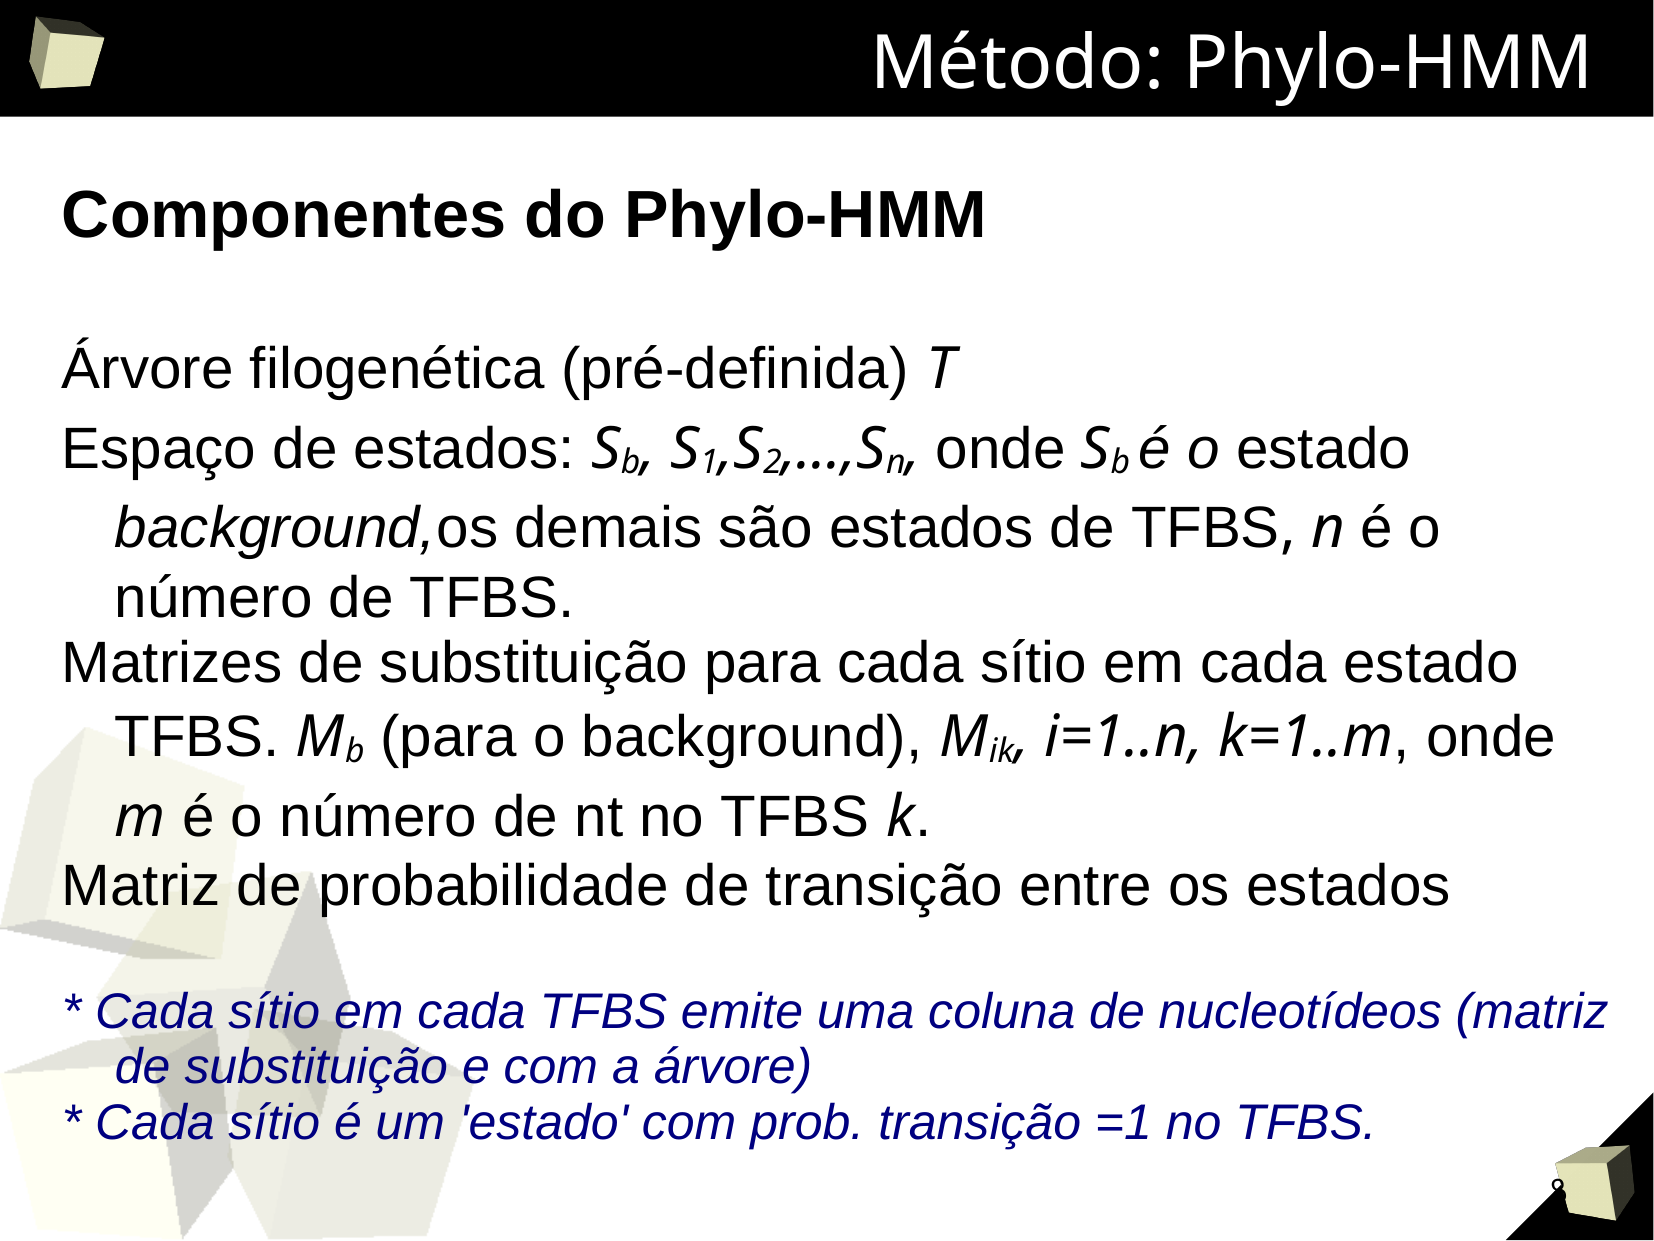

# Método: Phylo-HMM
Componentes do Phylo-HMM
Árvore filogenética (pré-definida) T
Espaço de estados: Sb, S1,S2,...,Sn, onde Sb é o estado background,os demais são estados de TFBS, n é o número de TFBS.
Matrizes de substituição para cada sítio em cada estado TFBS. Mb (para o background), Mik, i=1..n, k=1..m, onde m é o número de nt no TFBS k.
Matriz de probabilidade de transição entre os estados
* Cada sítio em cada TFBS emite uma coluna de nucleotídeos (matriz de substituição e com a árvore)
* Cada sítio é um 'estado' com prob. transição =1 no TFBS.